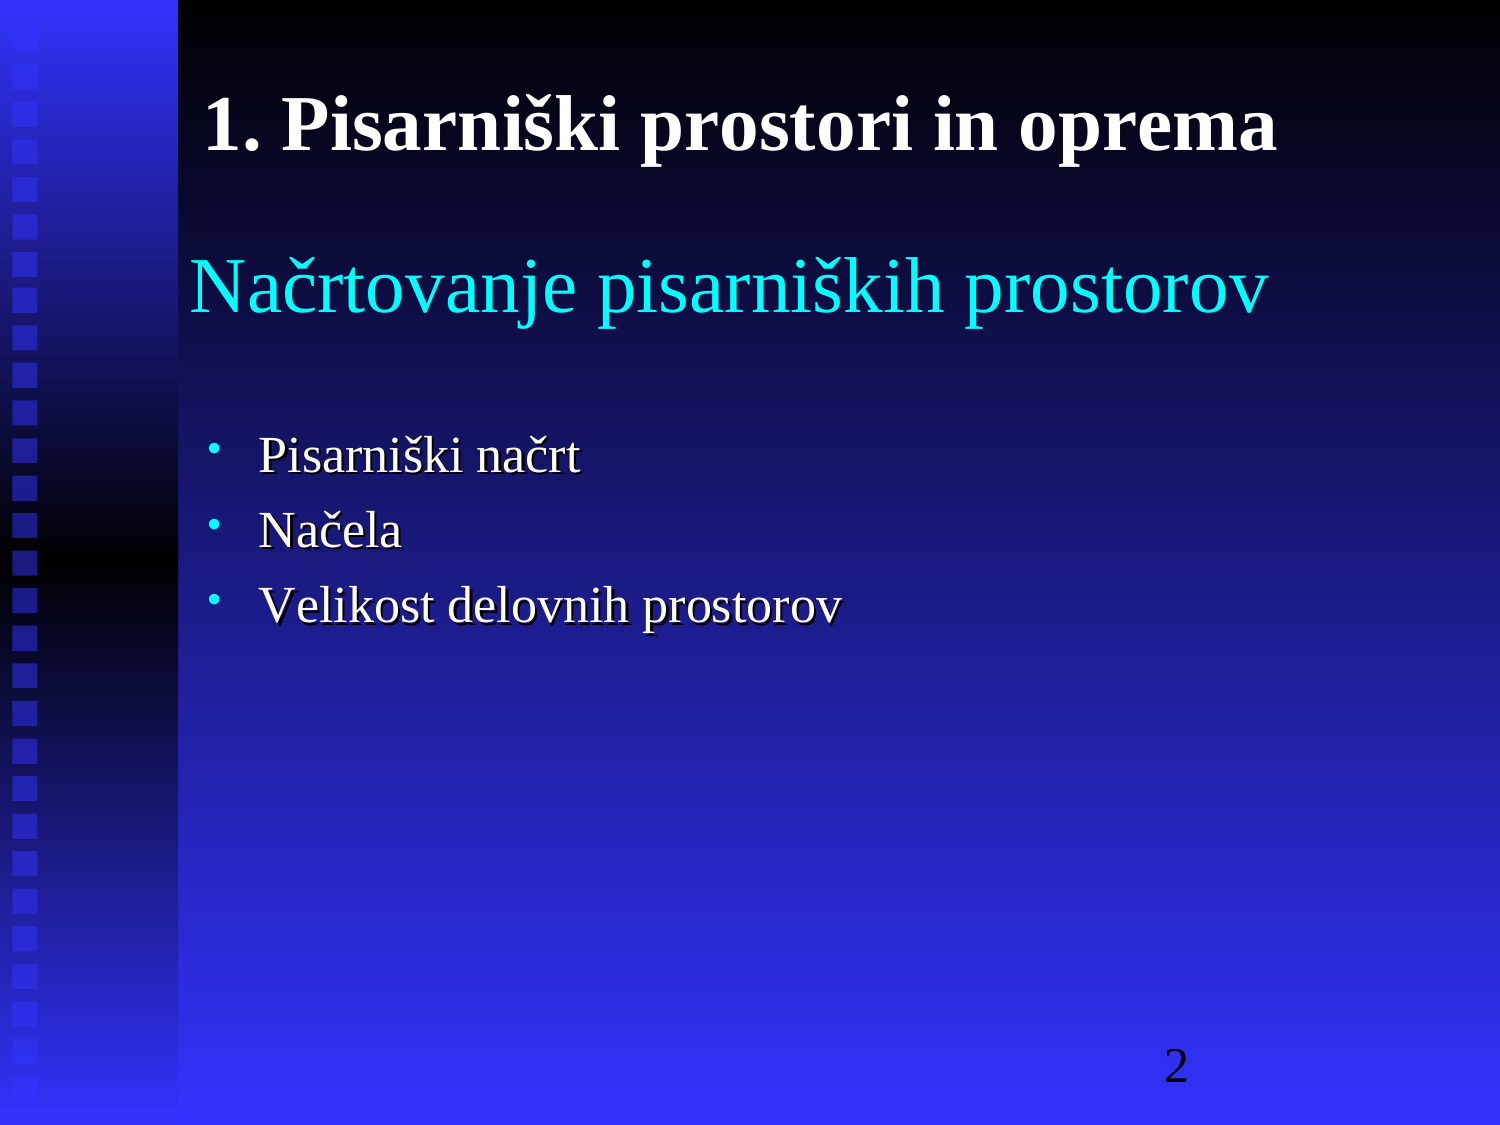

1. Pisarniški prostori in oprema
Načrtovanje pisarniških prostorov
# Pisarniški načrt
Načela
Velikost delovnih prostorov
2